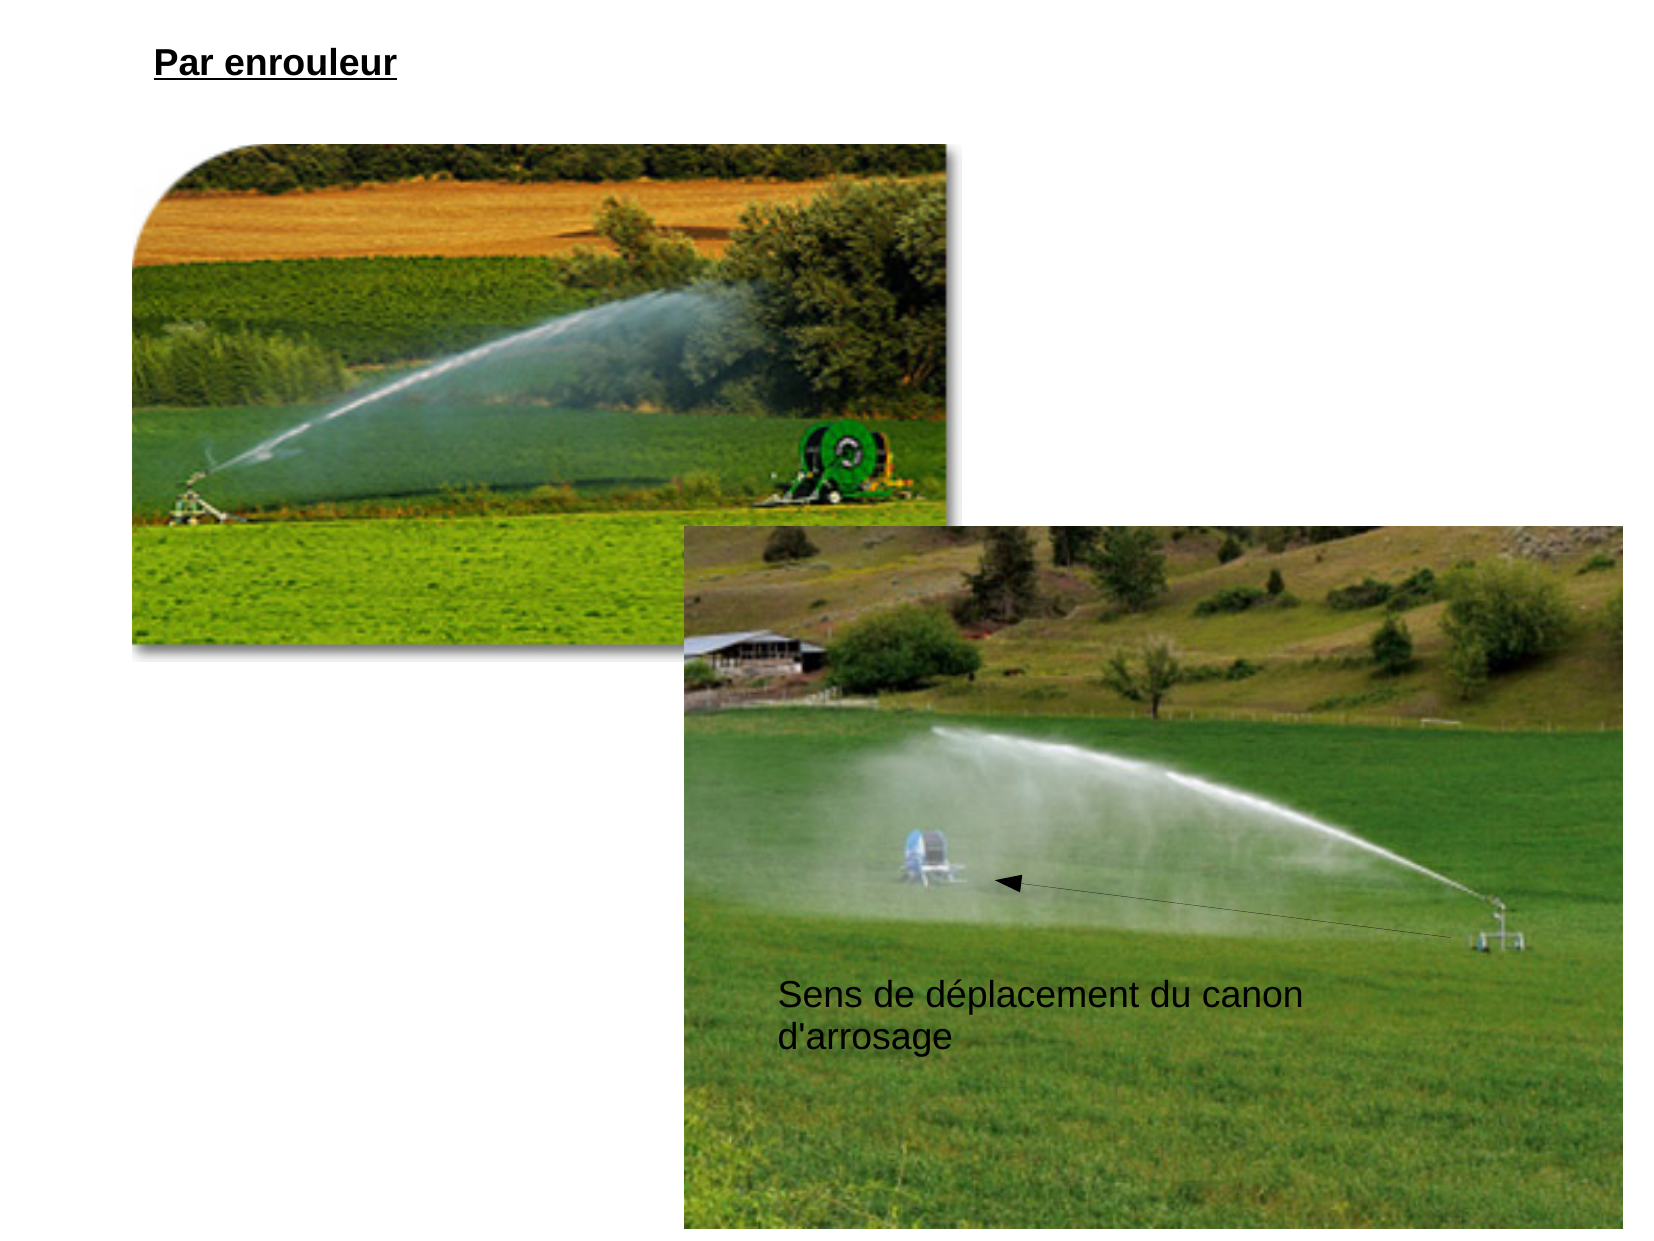

# Par enrouleur
Sens de déplacement du canon d'arrosage